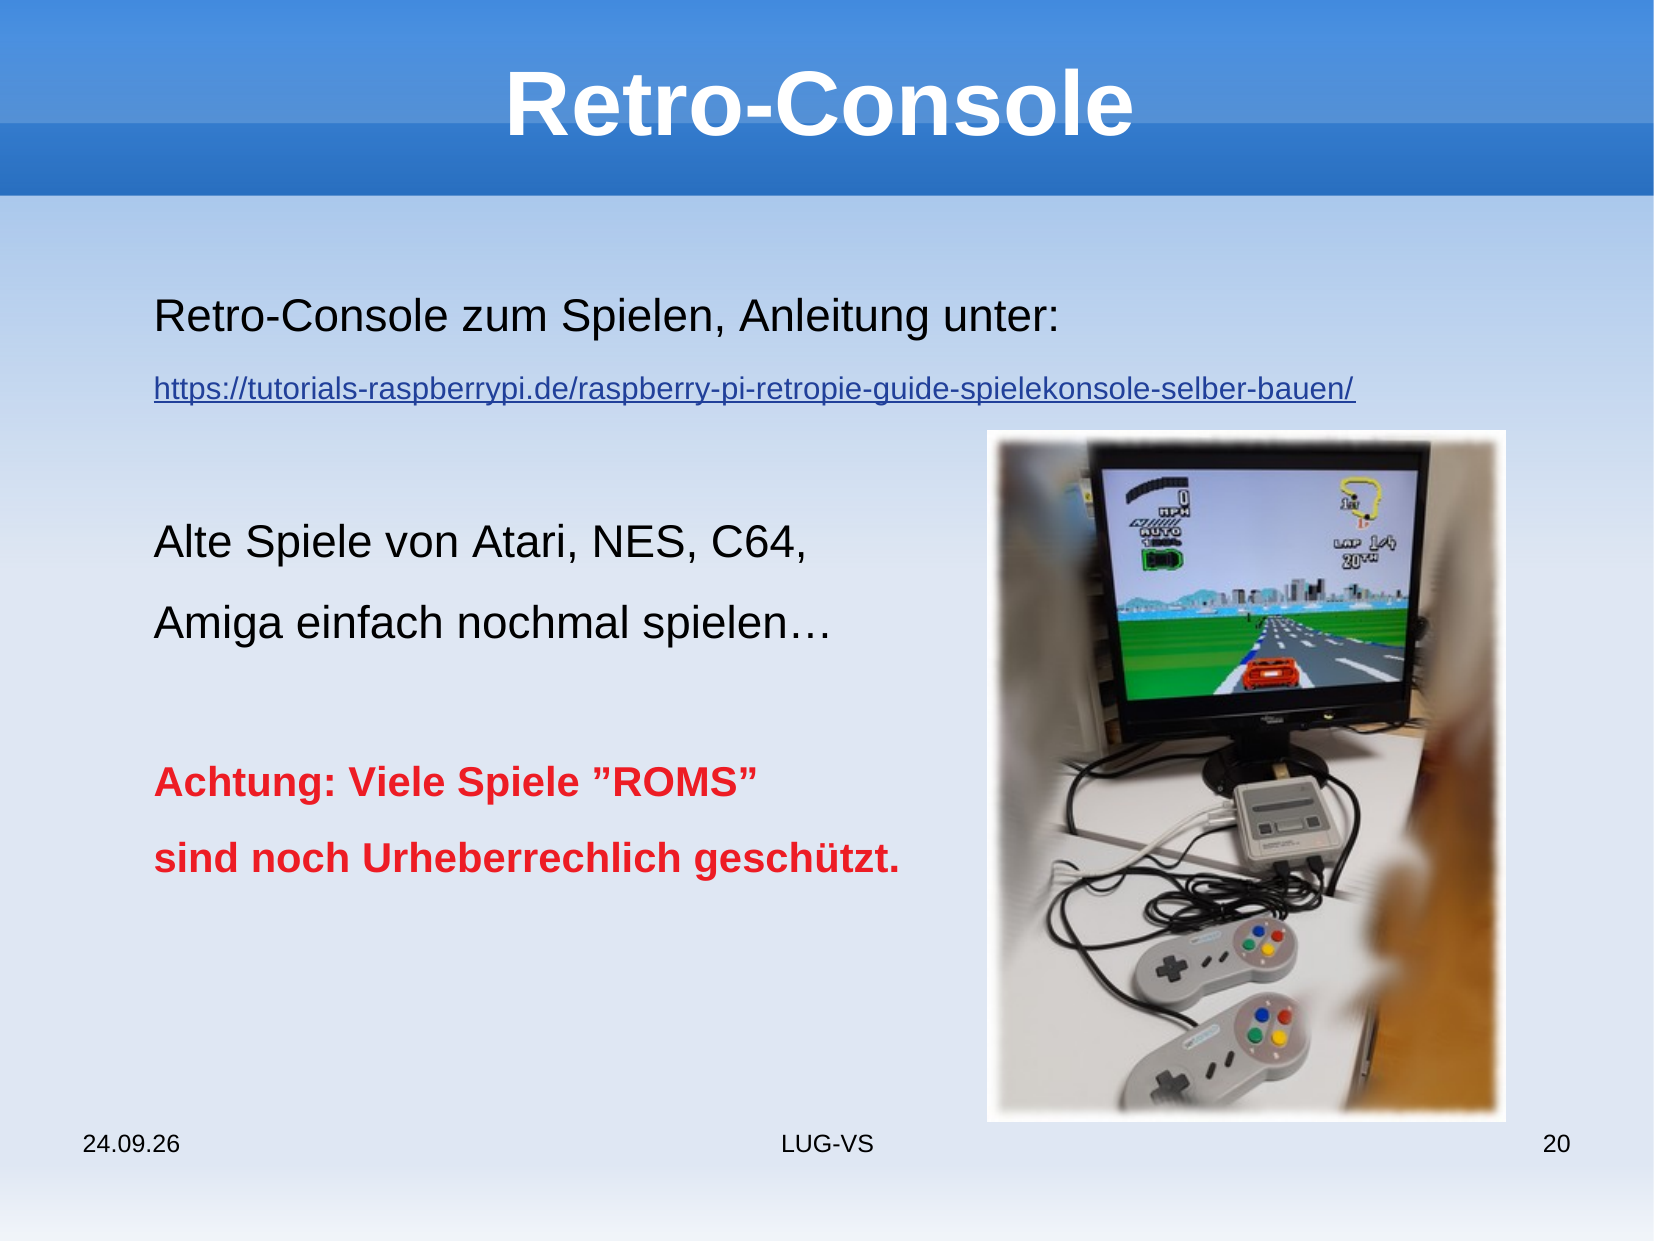

# Retro-Console
Retro-Console zum Spielen, Anleitung unter:
https://tutorials-raspberrypi.de/raspberry-pi-retropie-guide-spielekonsole-selber-bauen/
Alte Spiele von Atari, NES, C64,
Amiga einfach nochmal spielen…
Achtung: Viele Spiele ”ROMS”
sind noch Urheberrechlich geschützt.
LUG-VS
20